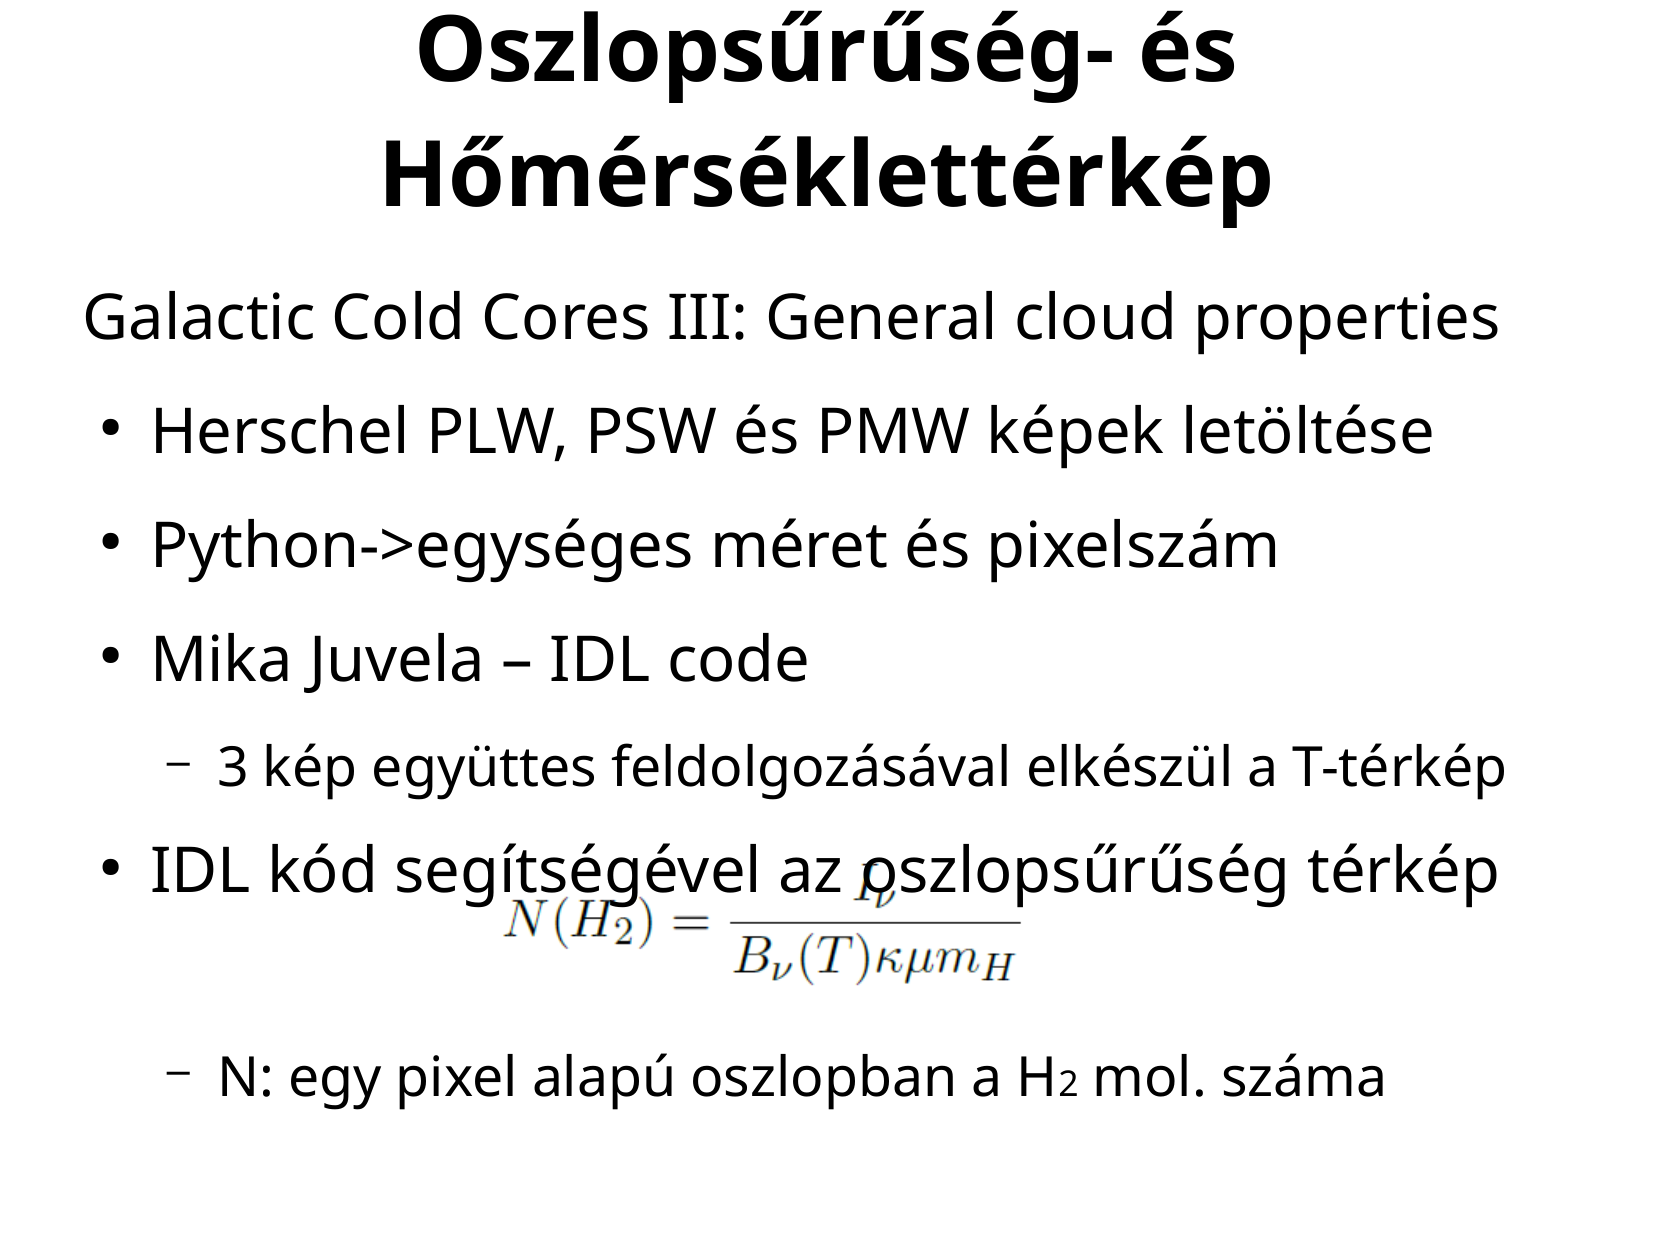

# Oszlopsűrűség- és Hőmérséklettérkép
Galactic Cold Cores III: General cloud properties
Herschel PLW, PSW és PMW képek letöltése
Python->egységes méret és pixelszám
Mika Juvela – IDL code
3 kép együttes feldolgozásával elkészül a T-térkép
IDL kód segítségével az oszlopsűrűség térkép
N: egy pixel alapú oszlopban a H2 mol. száma